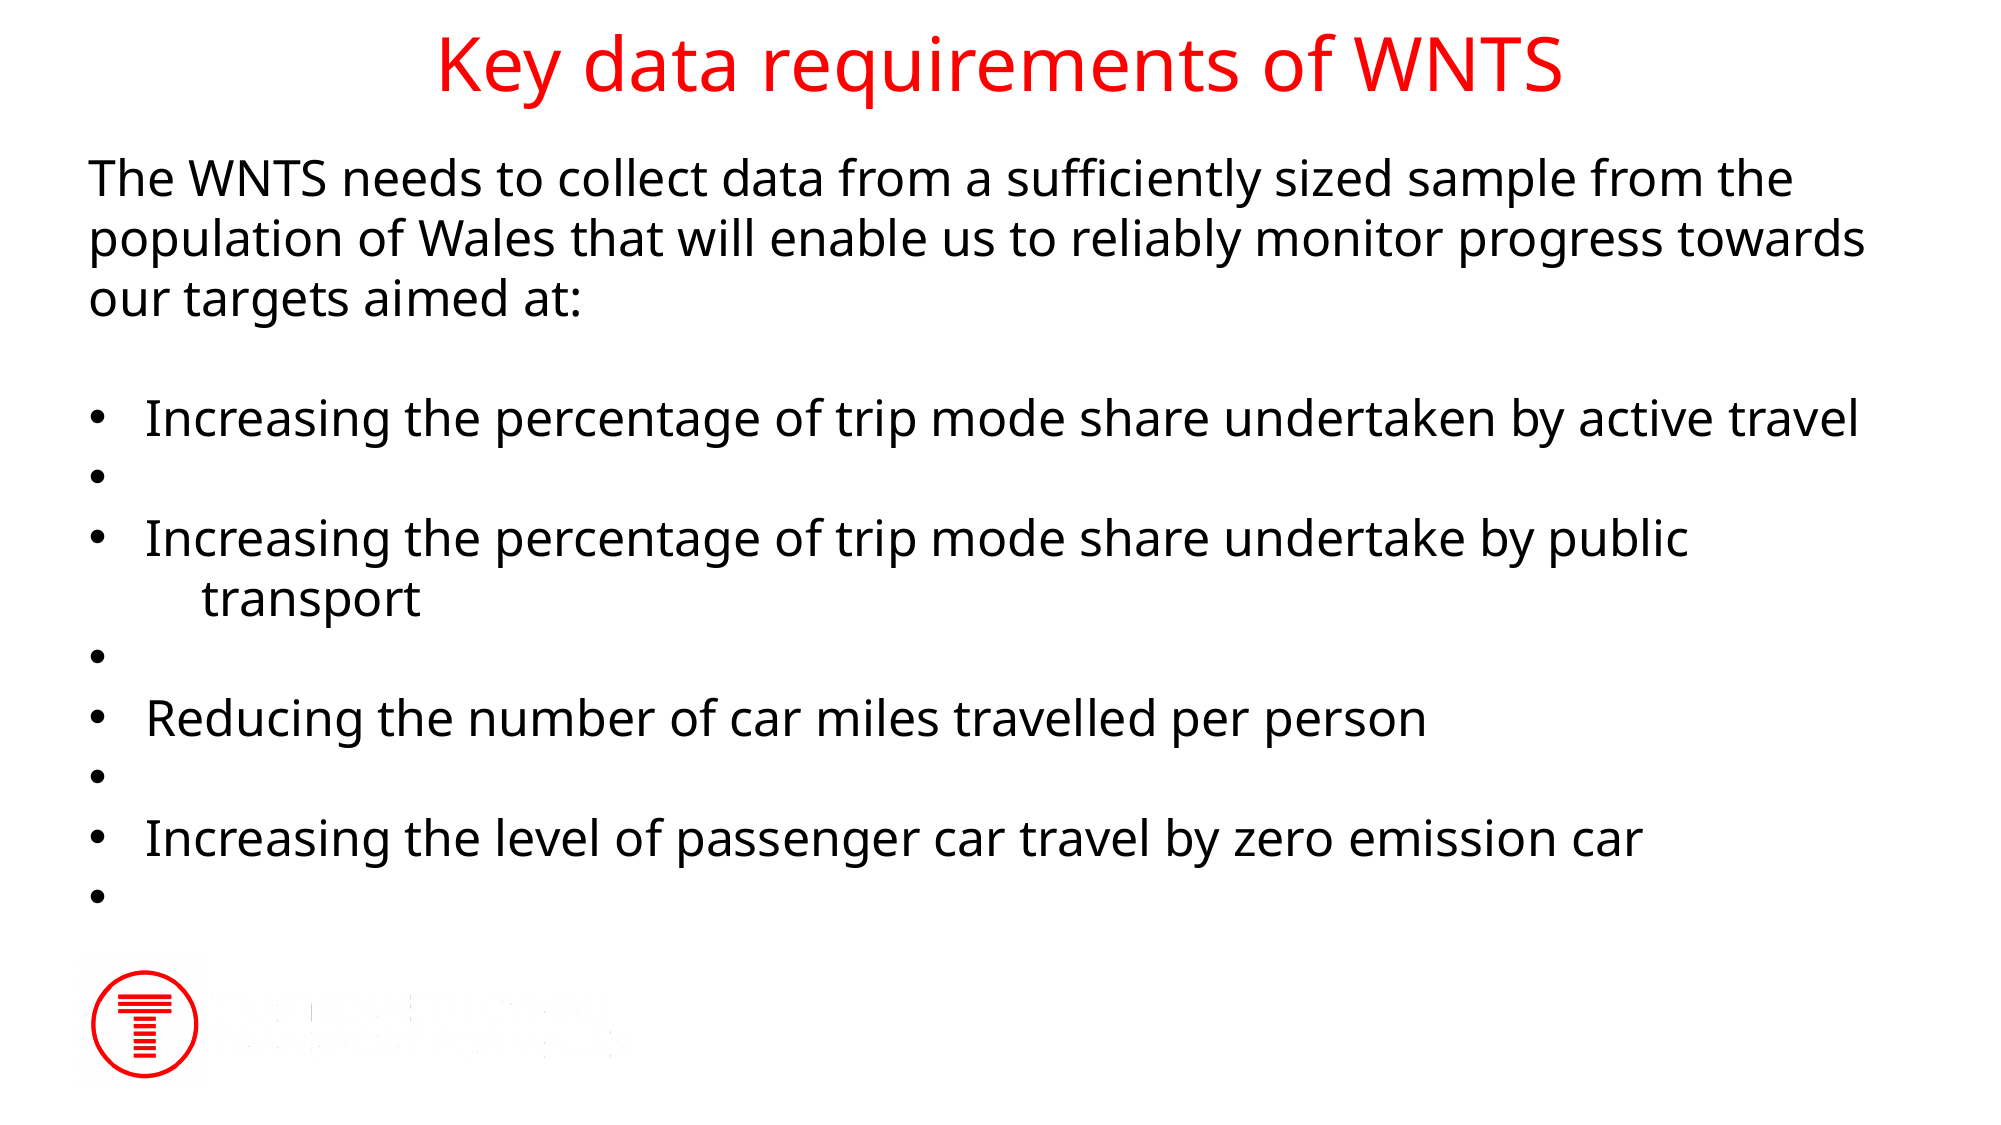

Key data requirements of WNTS
The WNTS needs to collect data from a sufficiently sized sample from the population of Wales that will enable us to reliably monitor progress towards our targets aimed at:
Increasing the percentage of trip mode share undertaken by active travel
Increasing the percentage of trip mode share undertake by public transport
Reducing the number of car miles travelled per person
Increasing the level of passenger car travel by zero emission car